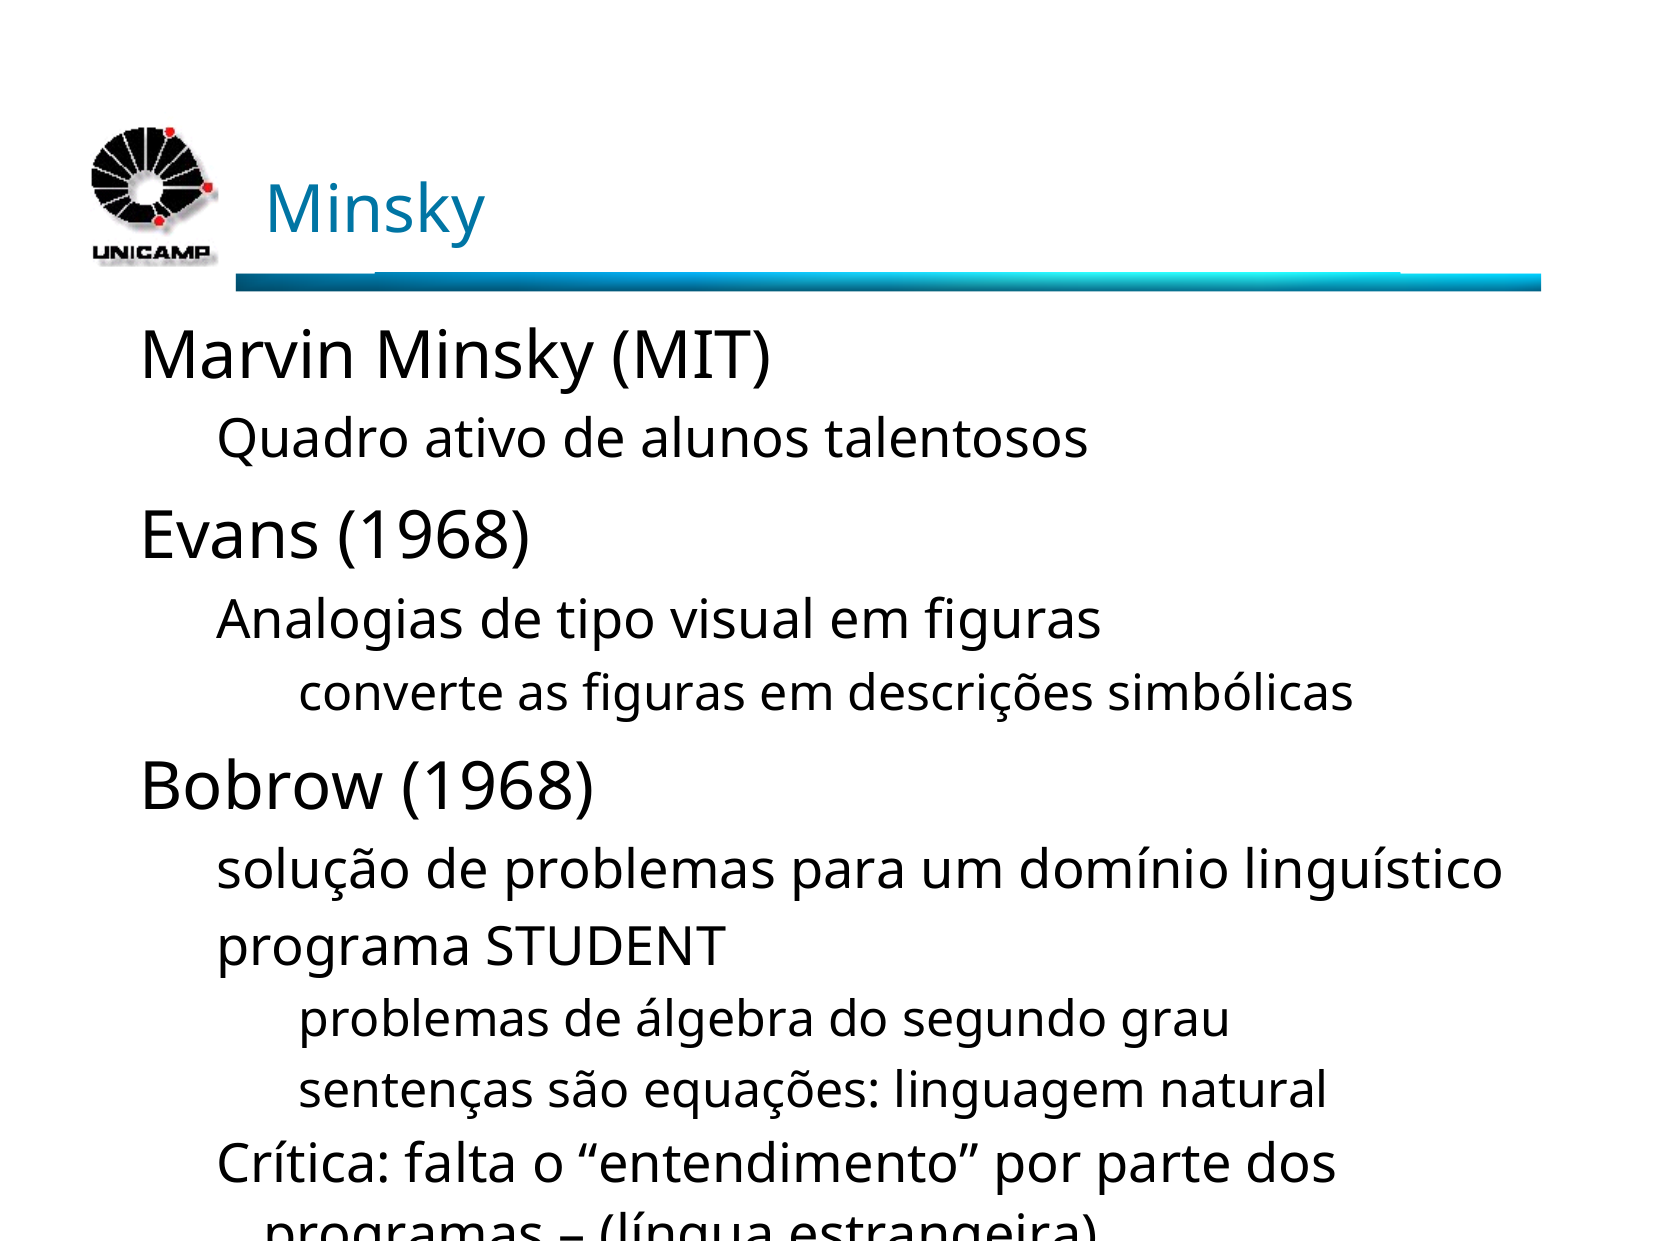

# Minsky
Marvin Minsky (MIT)
Quadro ativo de alunos talentosos
Evans (1968)
Analogias de tipo visual em figuras
converte as figuras em descrições simbólicas
Bobrow (1968)
solução de problemas para um domínio linguístico
programa STUDENT
problemas de álgebra do segundo grau
sentenças são equações: linguagem natural
Crítica: falta o “entendimento” por parte dos programas – (língua estrangeira)